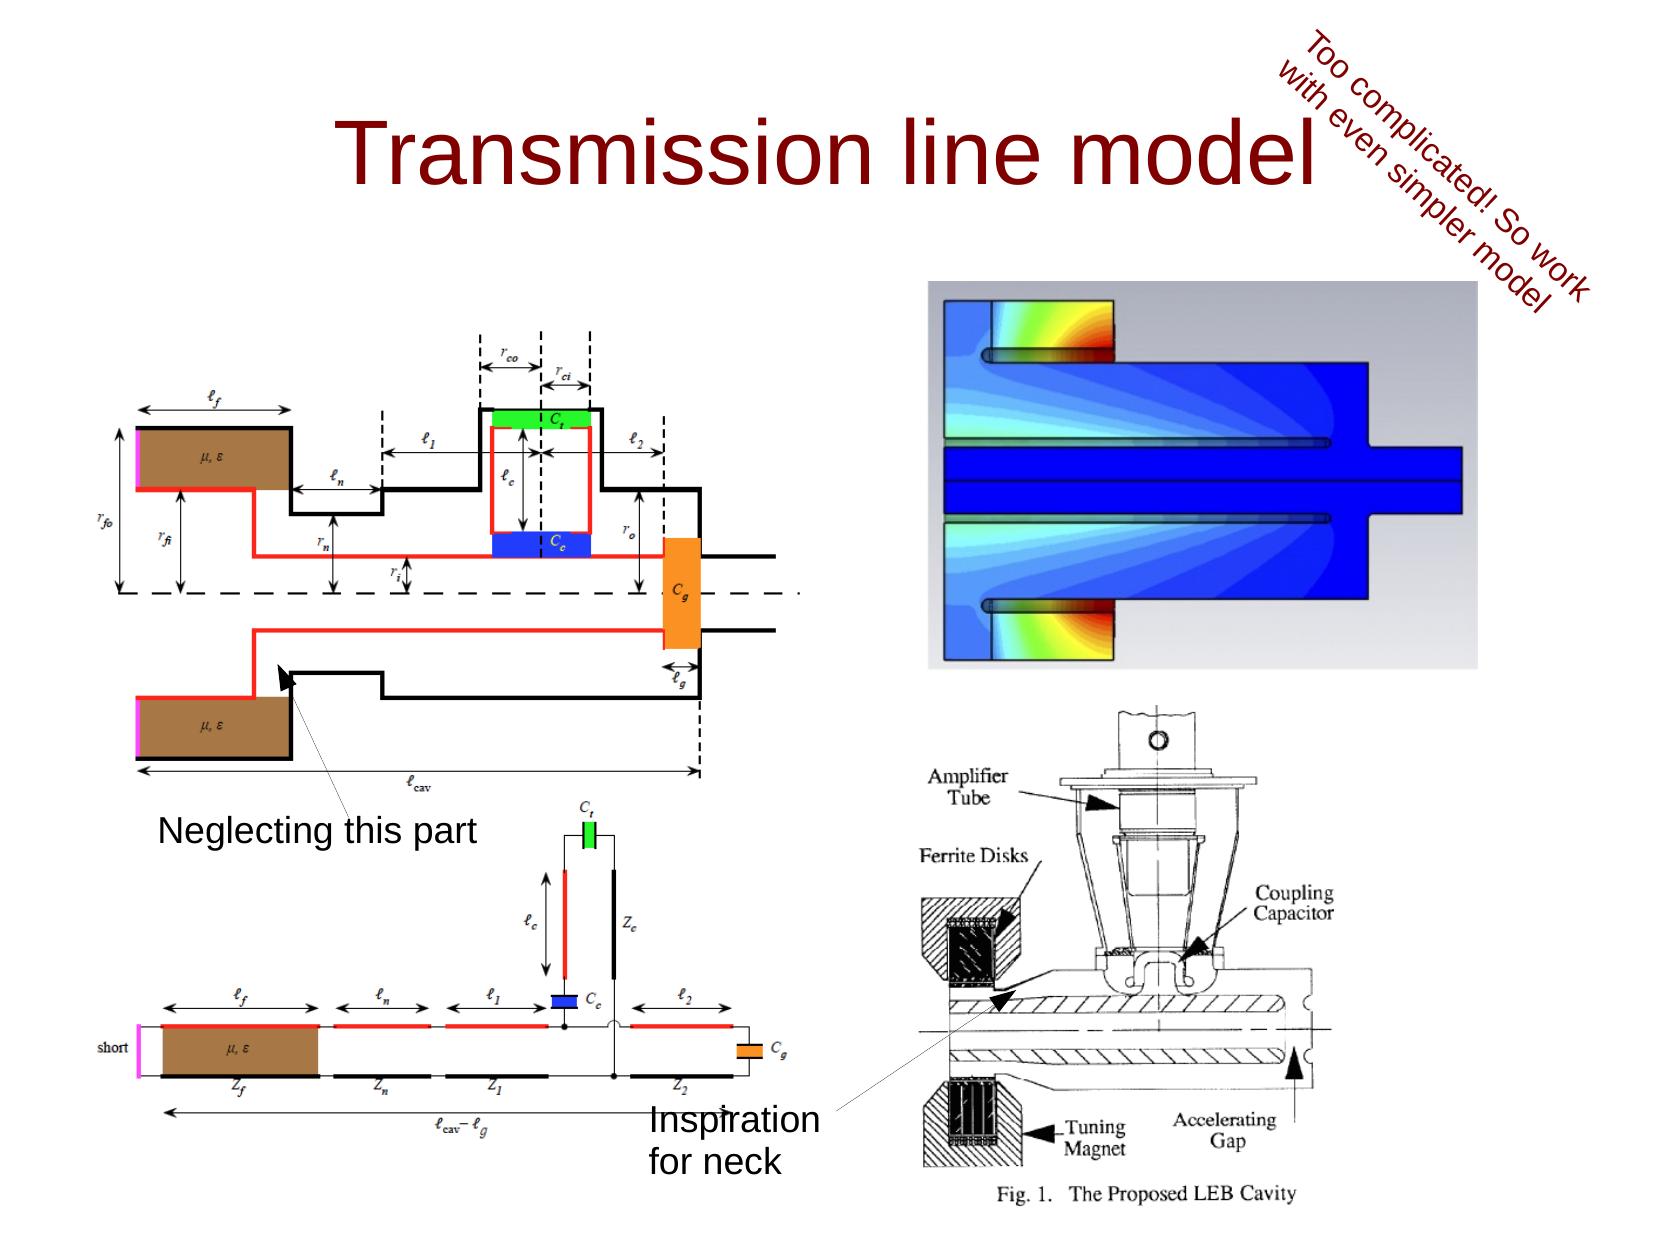

# Transmission line model
Too complicated! So work with even simpler model
Neglecting this part
Inspiration for neck